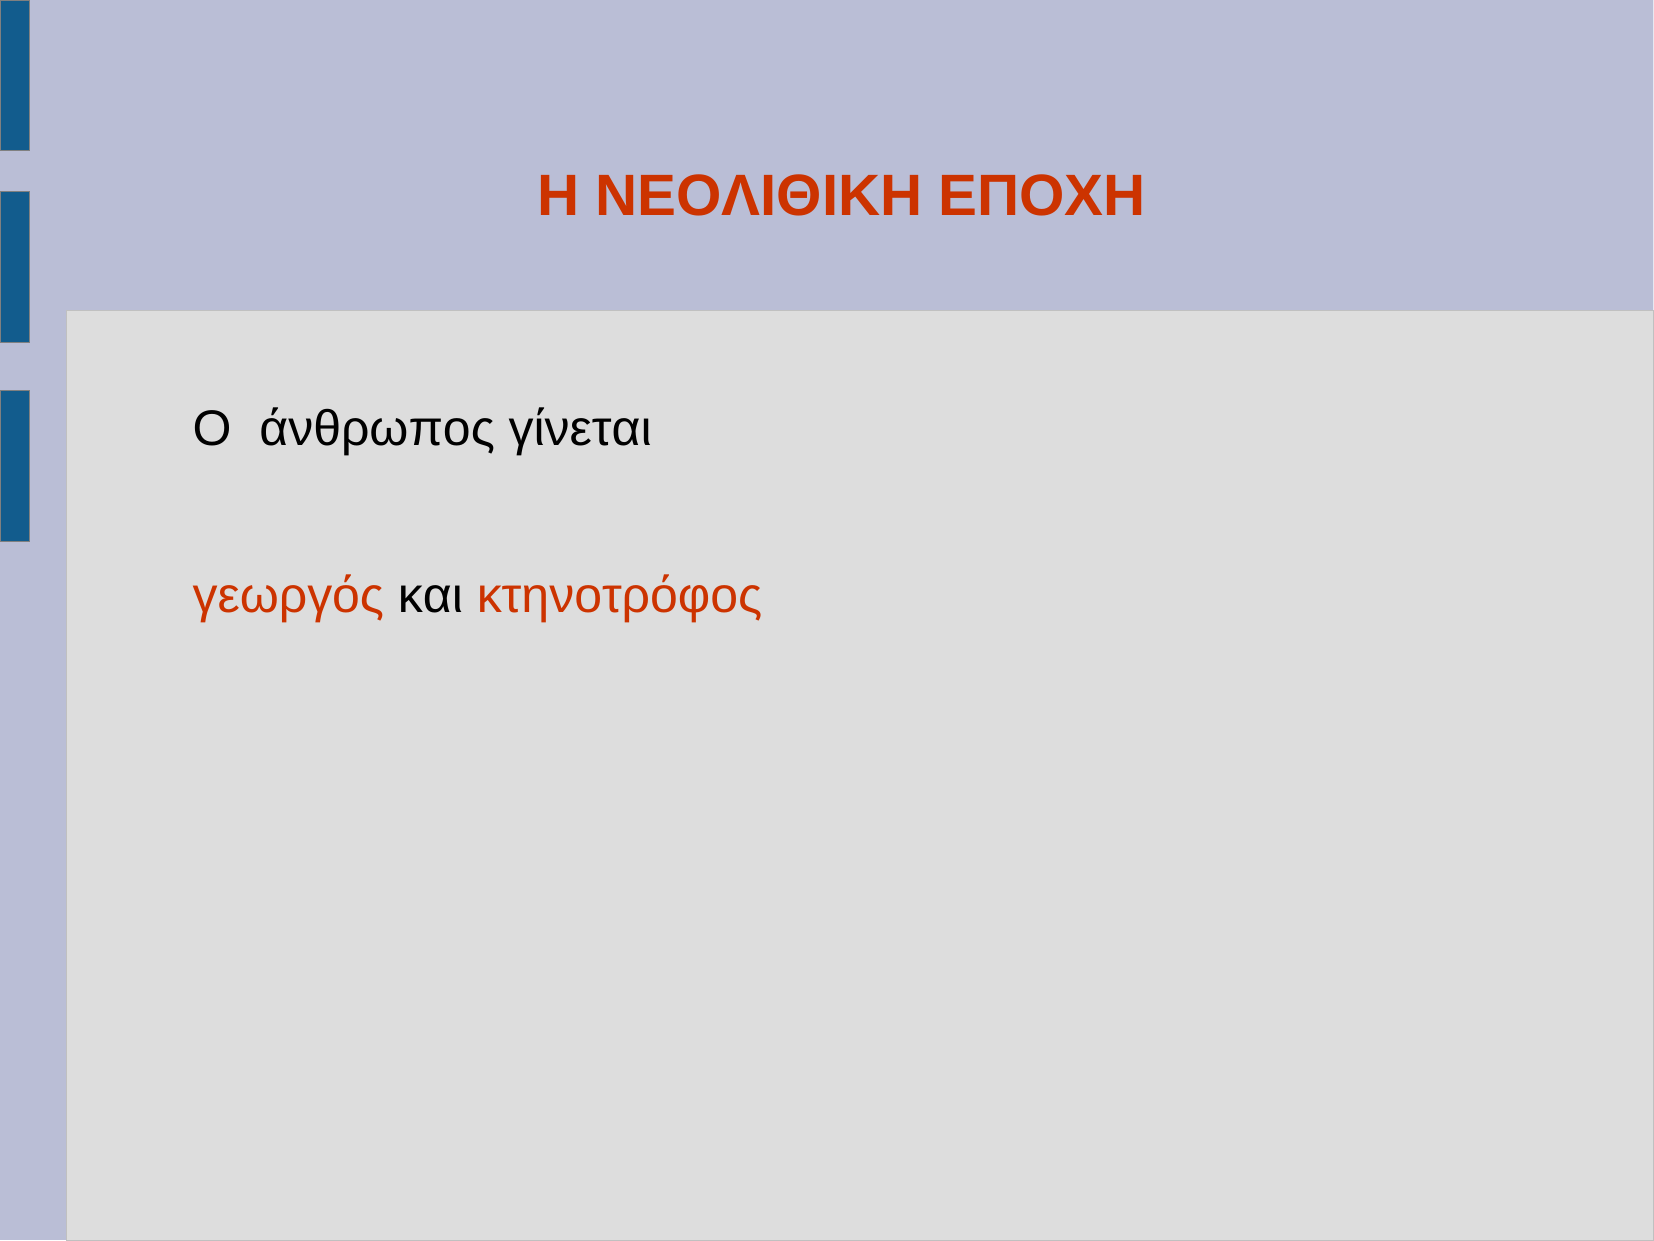

# Η ΝΕΟΛIΘIΚΗ ΕΠΟΧΗ
Ο άνθρωπος γίνεται
γεωργός και κτηνοτρόφος